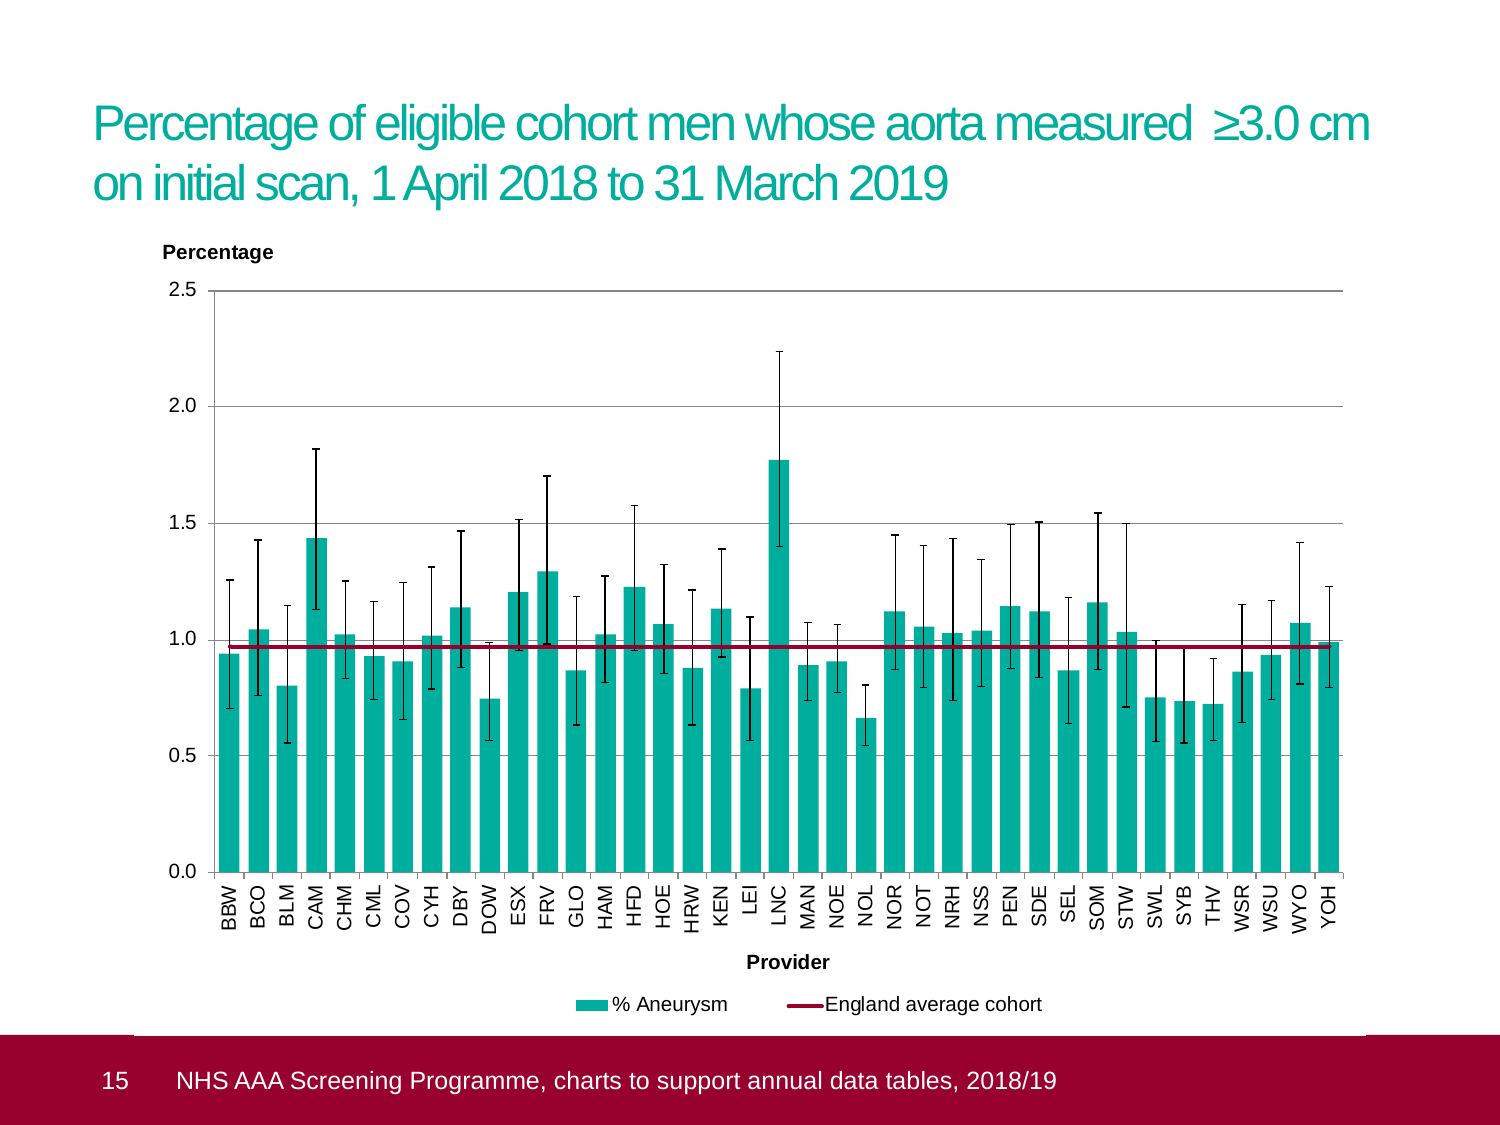

# Percentage of eligible cohort men whose aorta measured ≥3.0 cm on initial scan, 1 April 2018 to 31 March 2019
NHS AAA Screening Programme, charts to support annual data tables, 2018/19